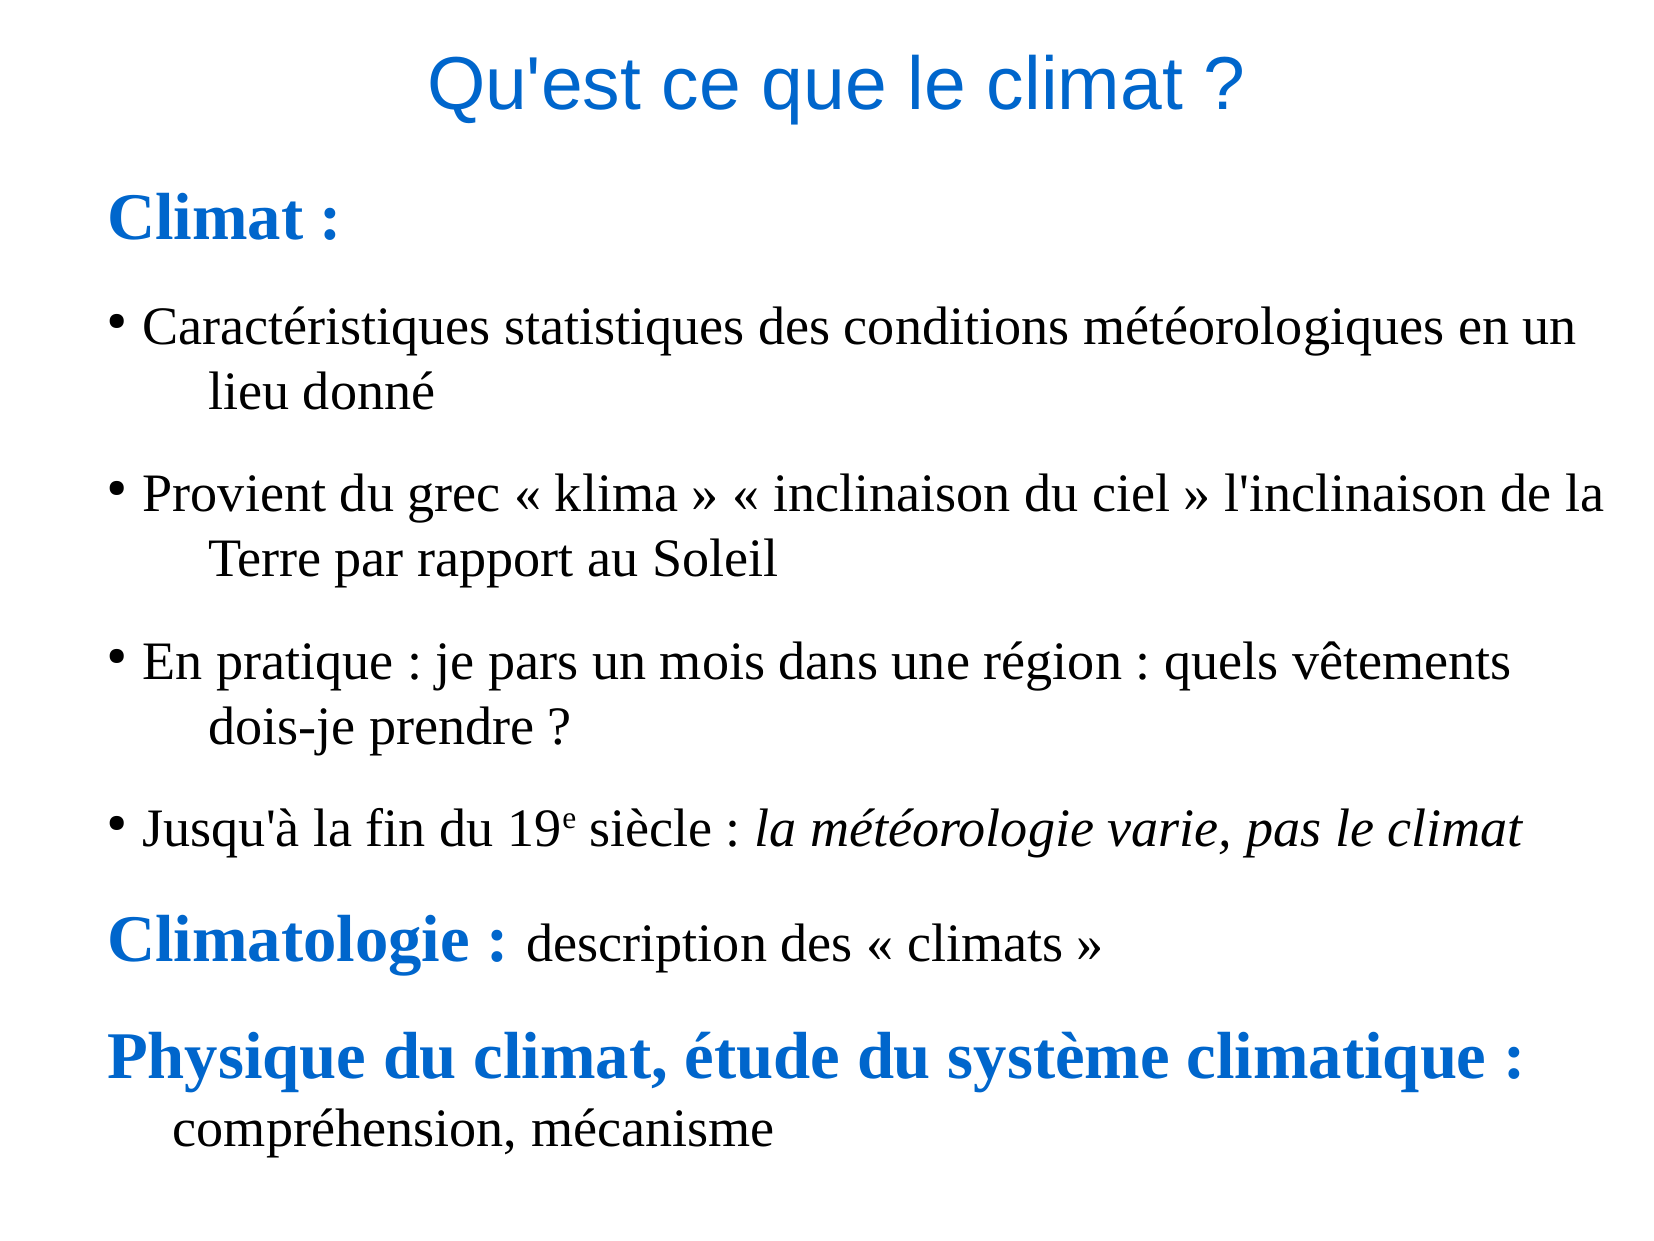

Qu'est ce que le climat ?
Climat :
Caractéristiques statistiques des conditions météorologiques en un lieu donné
Provient du grec « klima » « inclinaison du ciel » l'inclinaison de la Terre par rapport au Soleil
En pratique : je pars un mois dans une région : quels vêtements dois-je prendre ?
Jusqu'à la fin du 19e siècle : la météorologie varie, pas le climat
Climatologie : description des « climats »
Physique du climat, étude du système climatique : compréhension, mécanisme